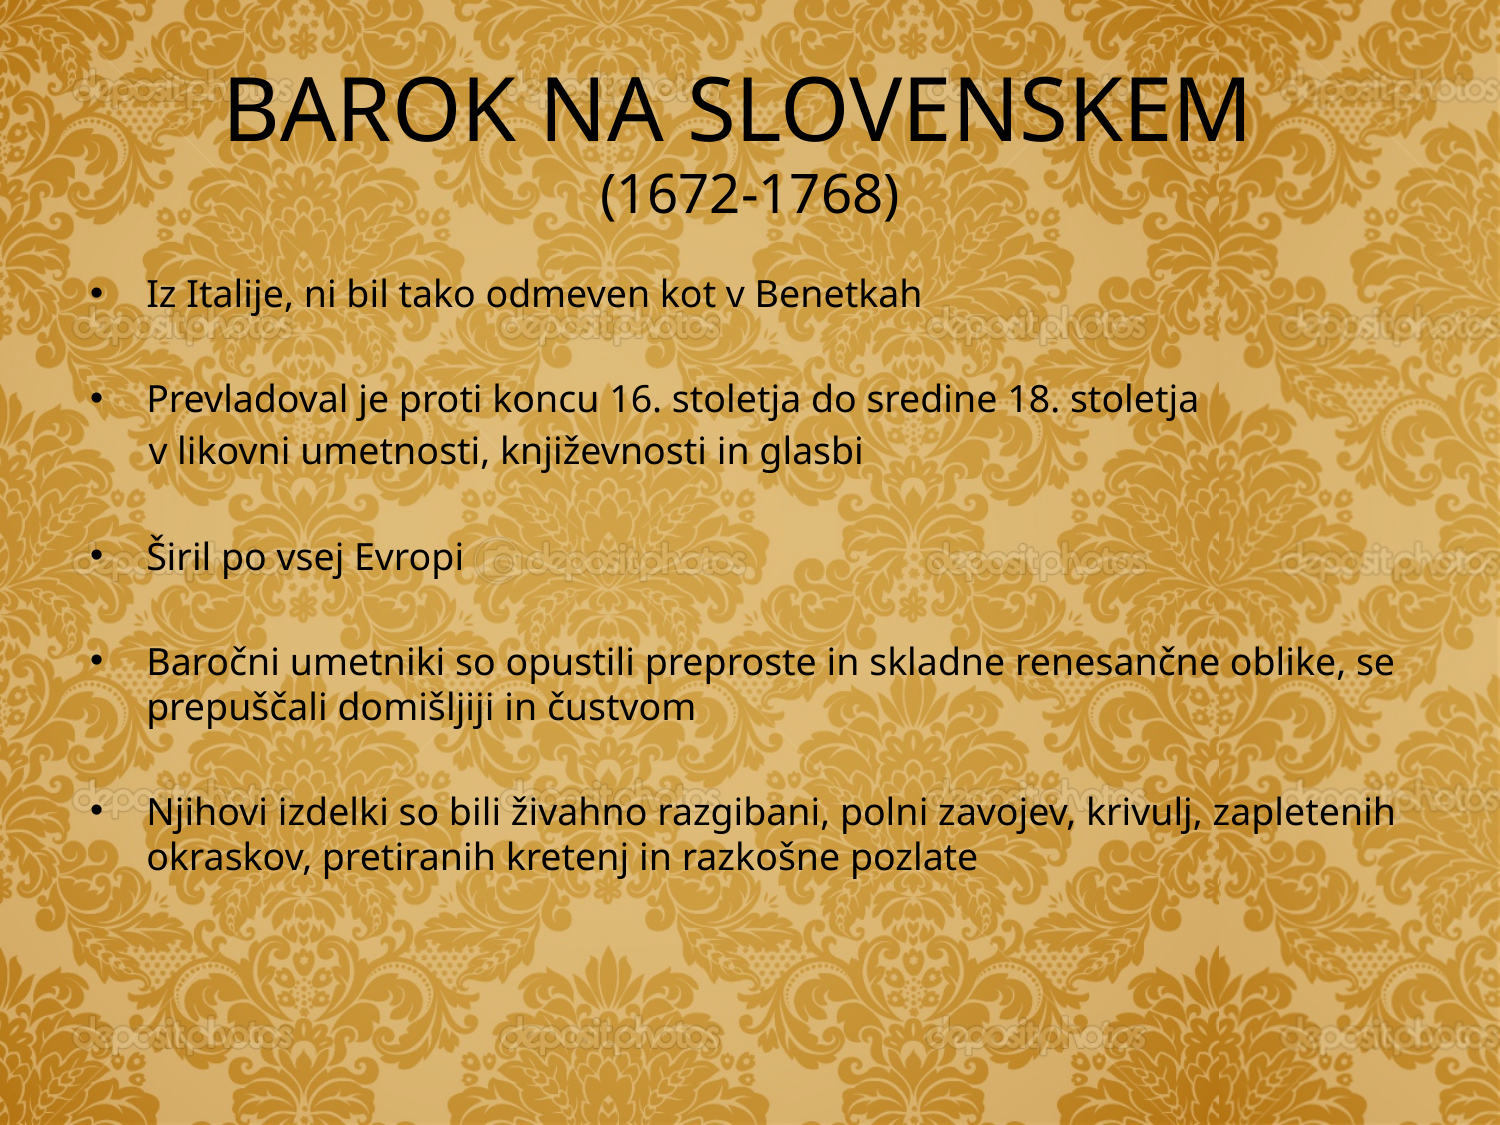

# BAROK NA SLOVENSKEM (1672-1768)
Iz Italije, ni bil tako odmeven kot v Benetkah
Prevladoval je proti koncu 16. stoletja do sredine 18. stoletja
 v likovni umetnosti, književnosti in glasbi
Širil po vsej Evropi
Baročni umetniki so opustili preproste in skladne renesančne oblike, se prepuščali domišljiji in čustvom
Njihovi izdelki so bili živahno razgibani, polni zavojev, krivulj, zapletenih okraskov, pretiranih kretenj in razkošne pozlate